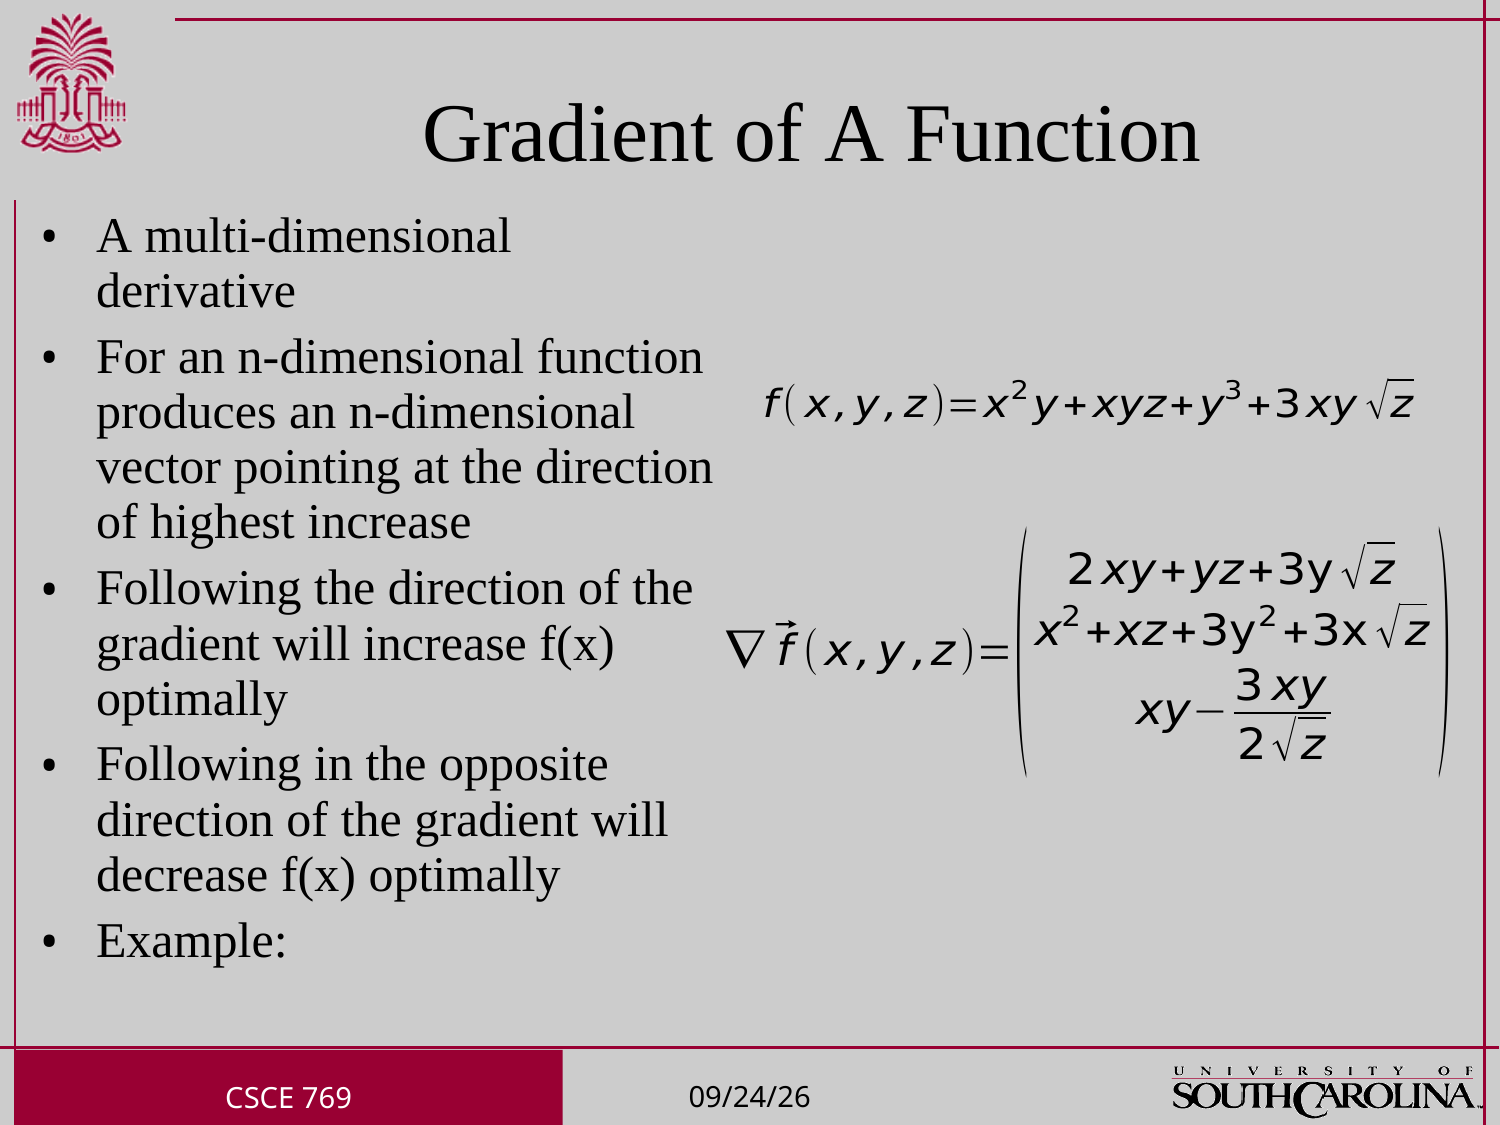

# Gradient of A Function
A multi-dimensional derivative
For an n-dimensional function produces an n-dimensional vector pointing at the direction of highest increase
Following the direction of the gradient will increase f(x) optimally
Following in the opposite direction of the gradient will decrease f(x) optimally
Example: